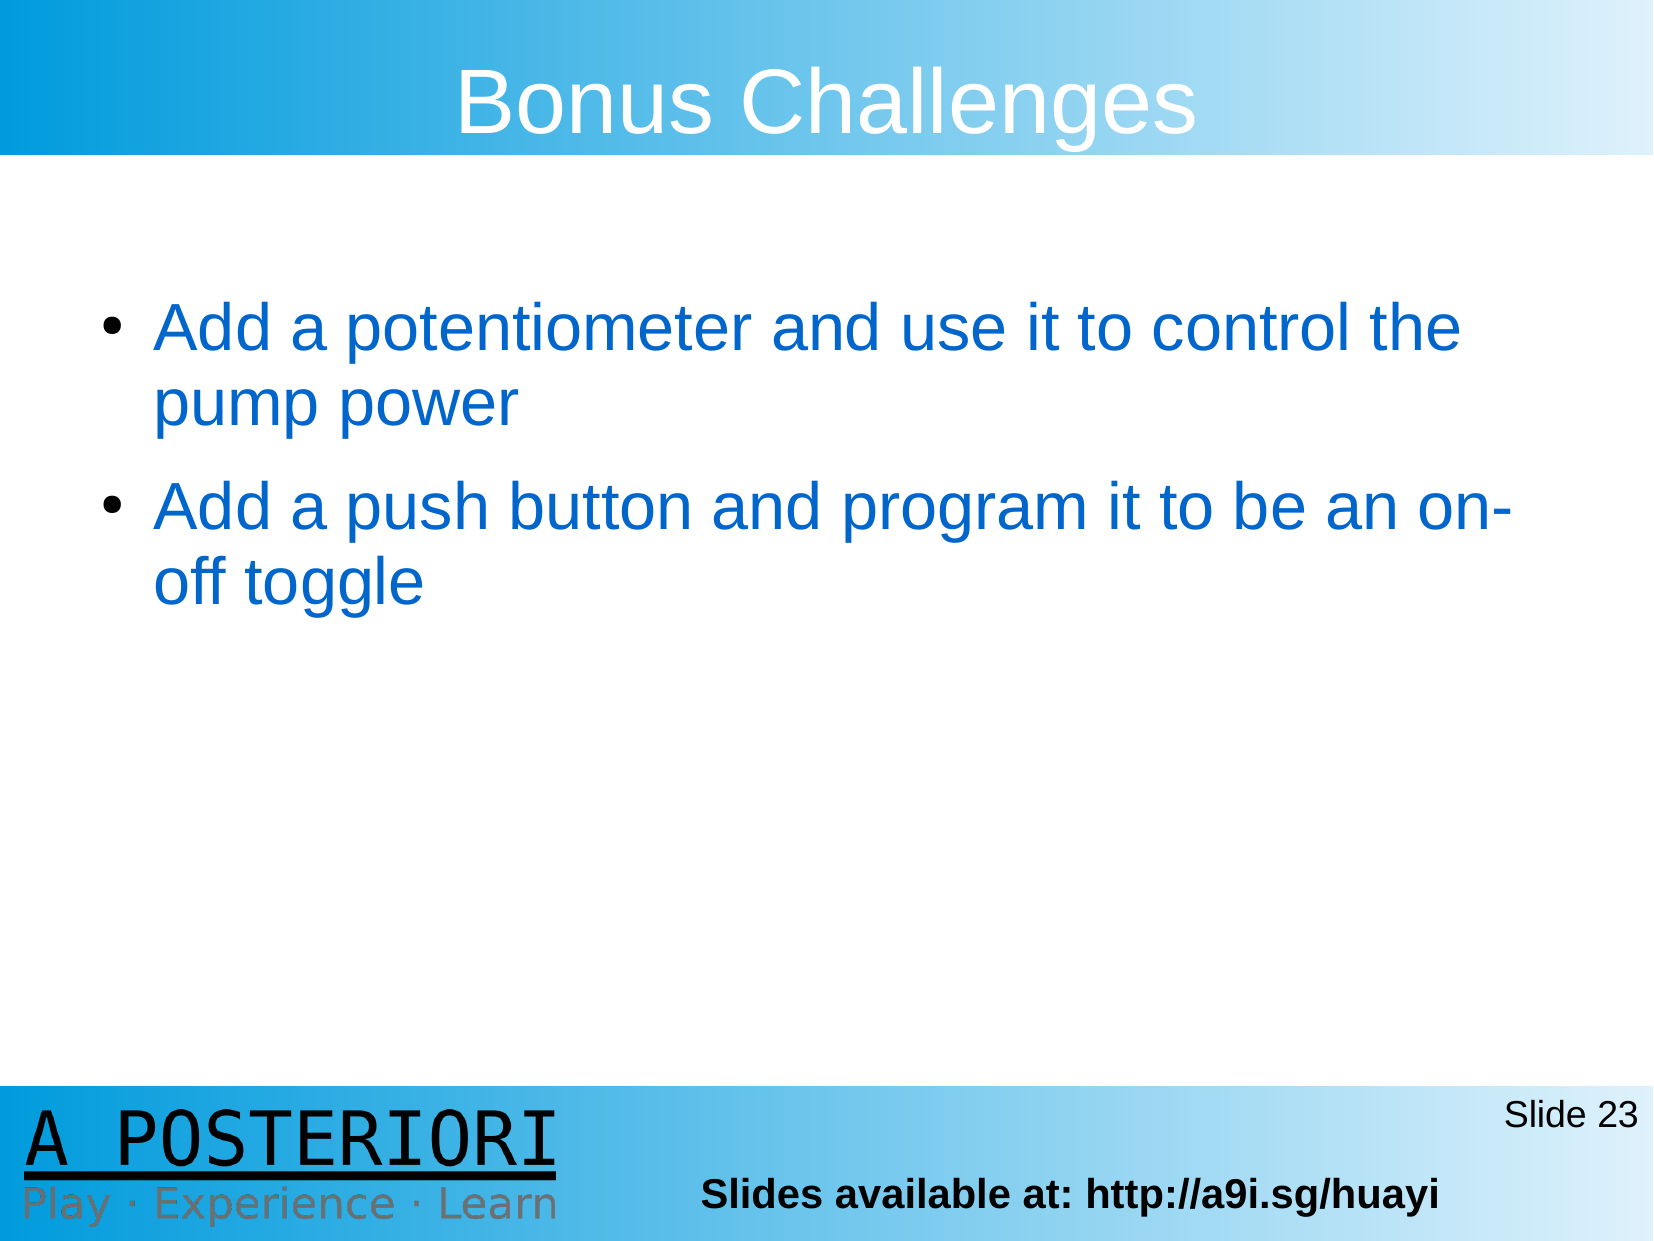

# Bonus Challenges
Add a potentiometer and use it to control the pump power
Add a push button and program it to be an on-off toggle